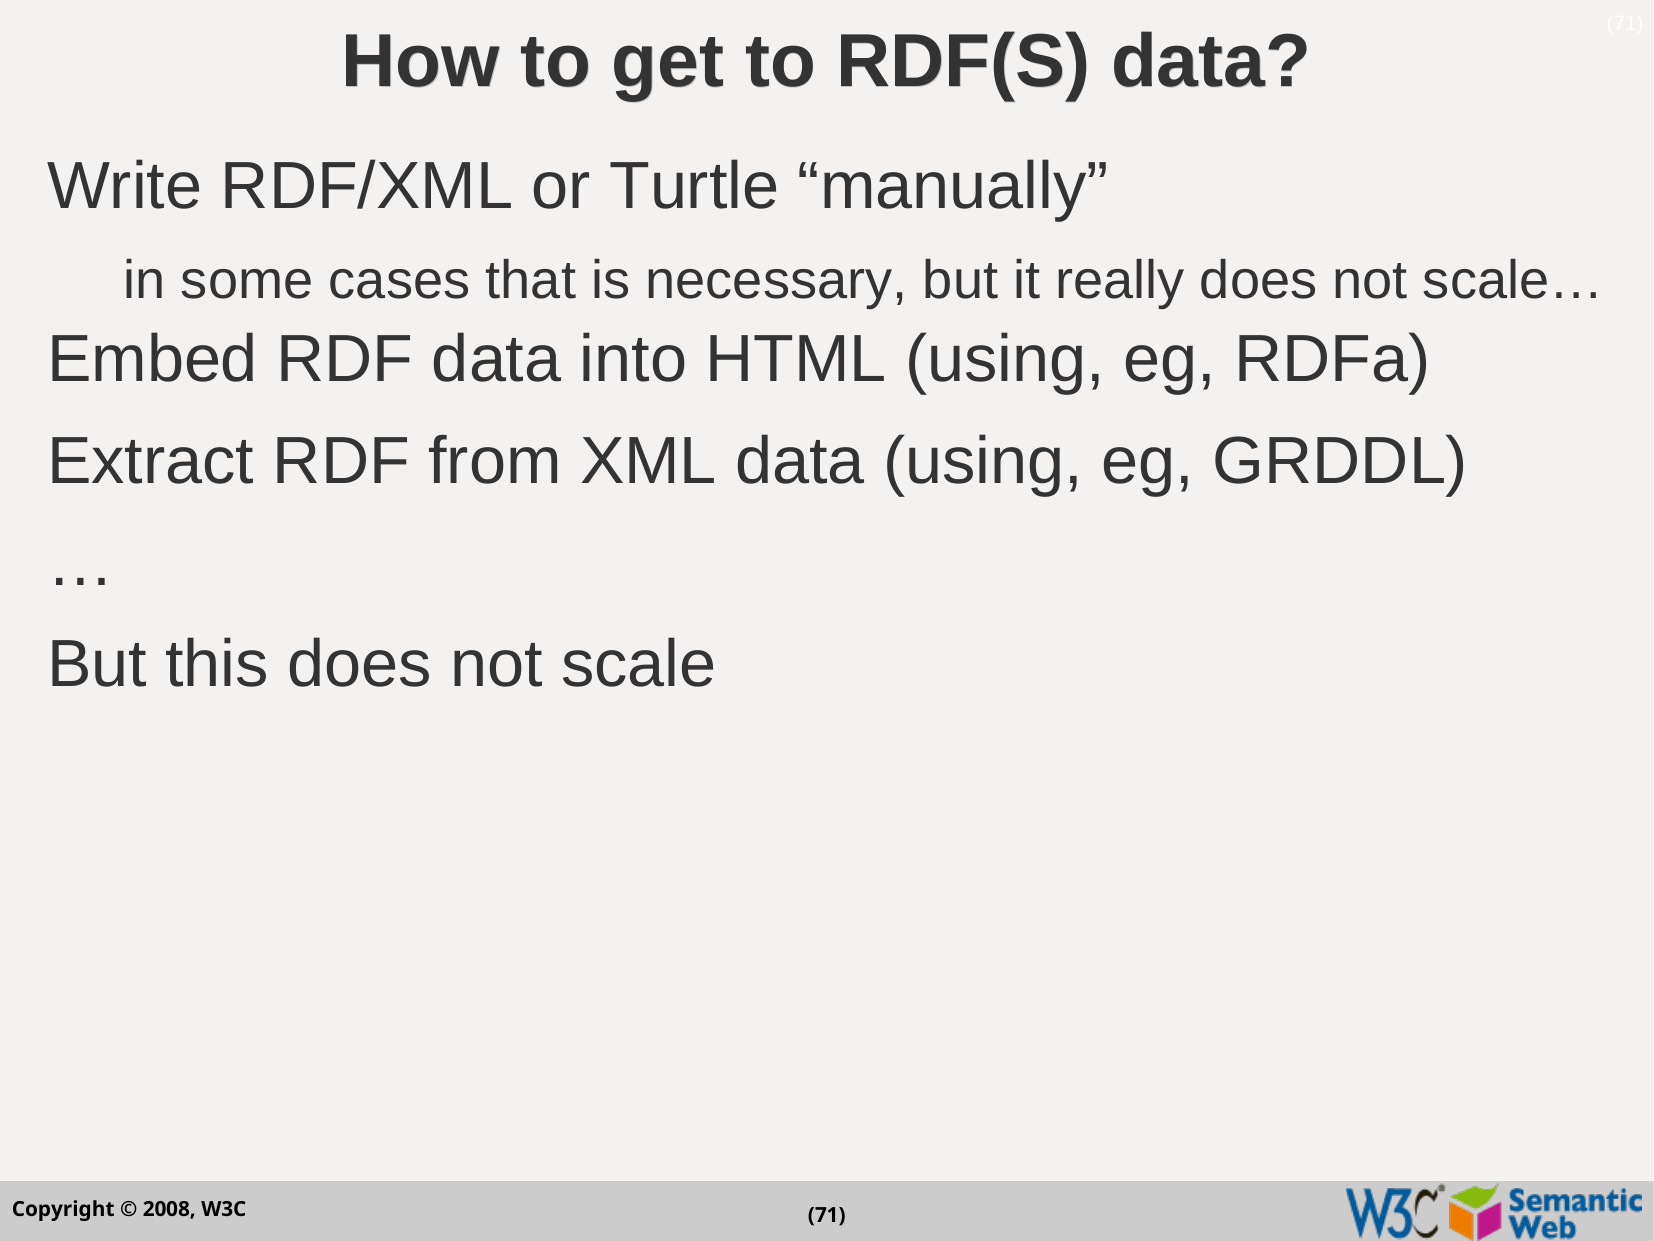

# How to get to RDF(S) data?
Write RDF/XML or Turtle “manually”
in some cases that is necessary, but it really does not scale…
Embed RDF data into HTML (using, eg, RDFa)
Extract RDF from XML data (using, eg, GRDDL)
…
But this does not scale